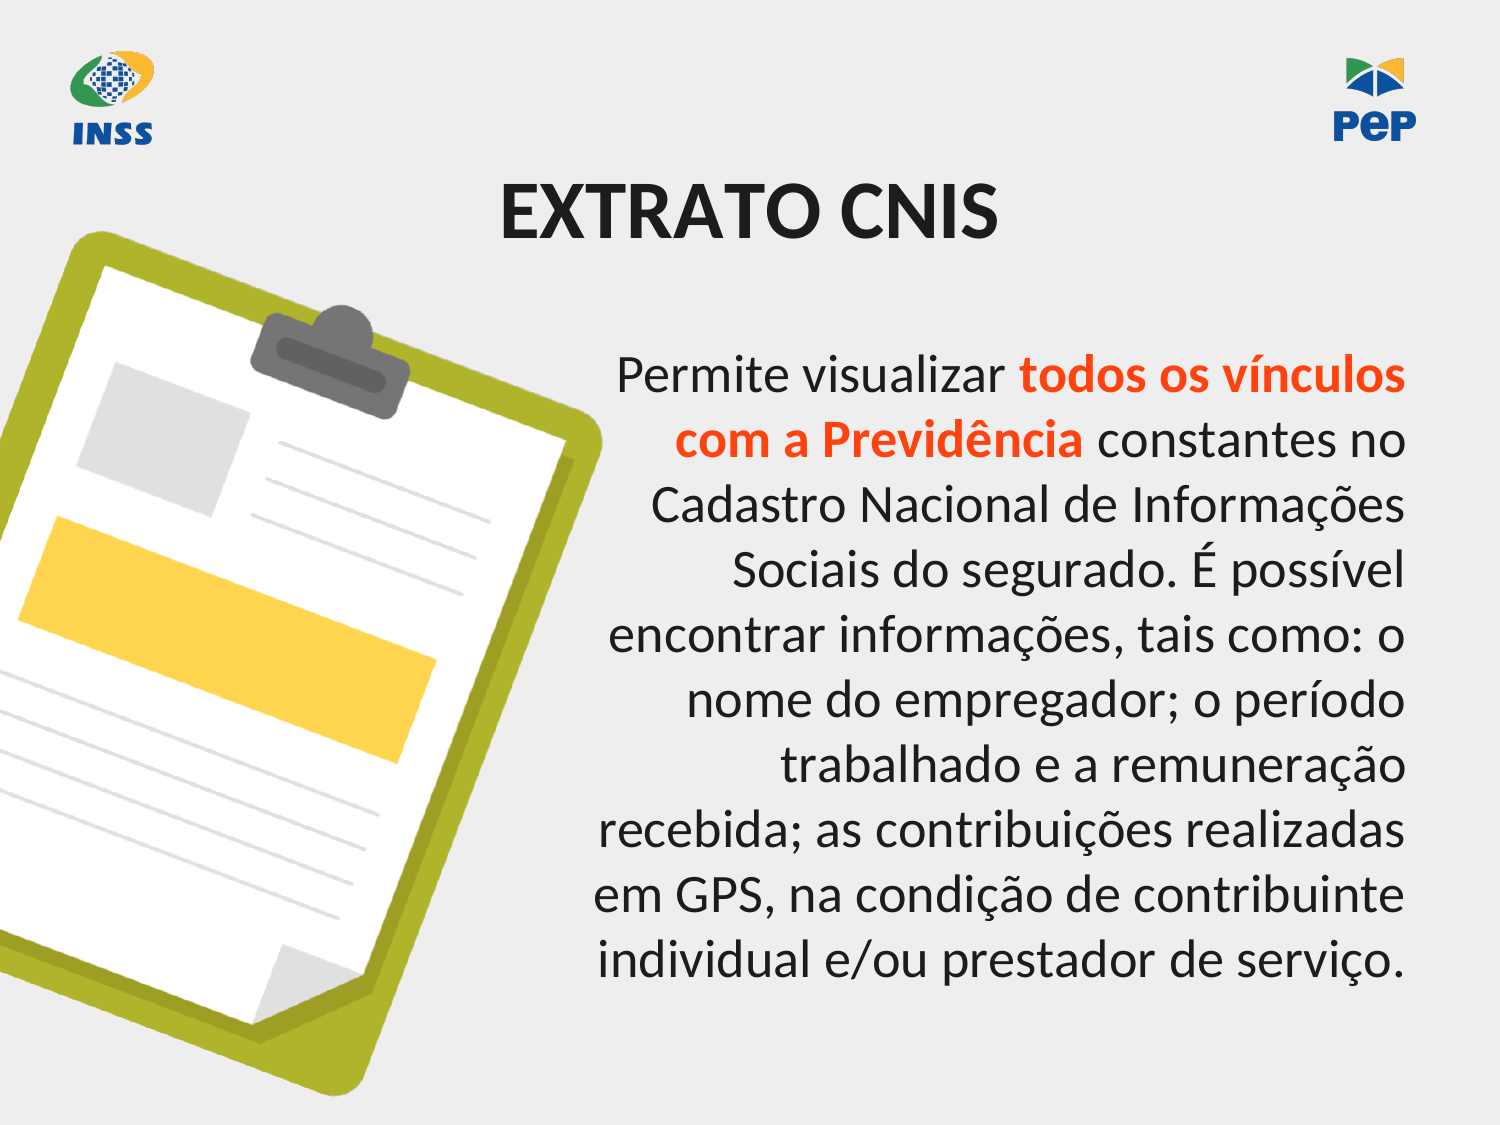

#
EXTRATO CNIS
Permite visualizar todos os vínculos com a Previdência constantes no Cadastro Nacional de Informações Sociais do segurado. É possível encontrar informações, tais como: o nome do empregador; o período trabalhado e a remuneração recebida; as contribuições realizadas em GPS, na condição de contribuinte individual e/ou prestador de serviço.